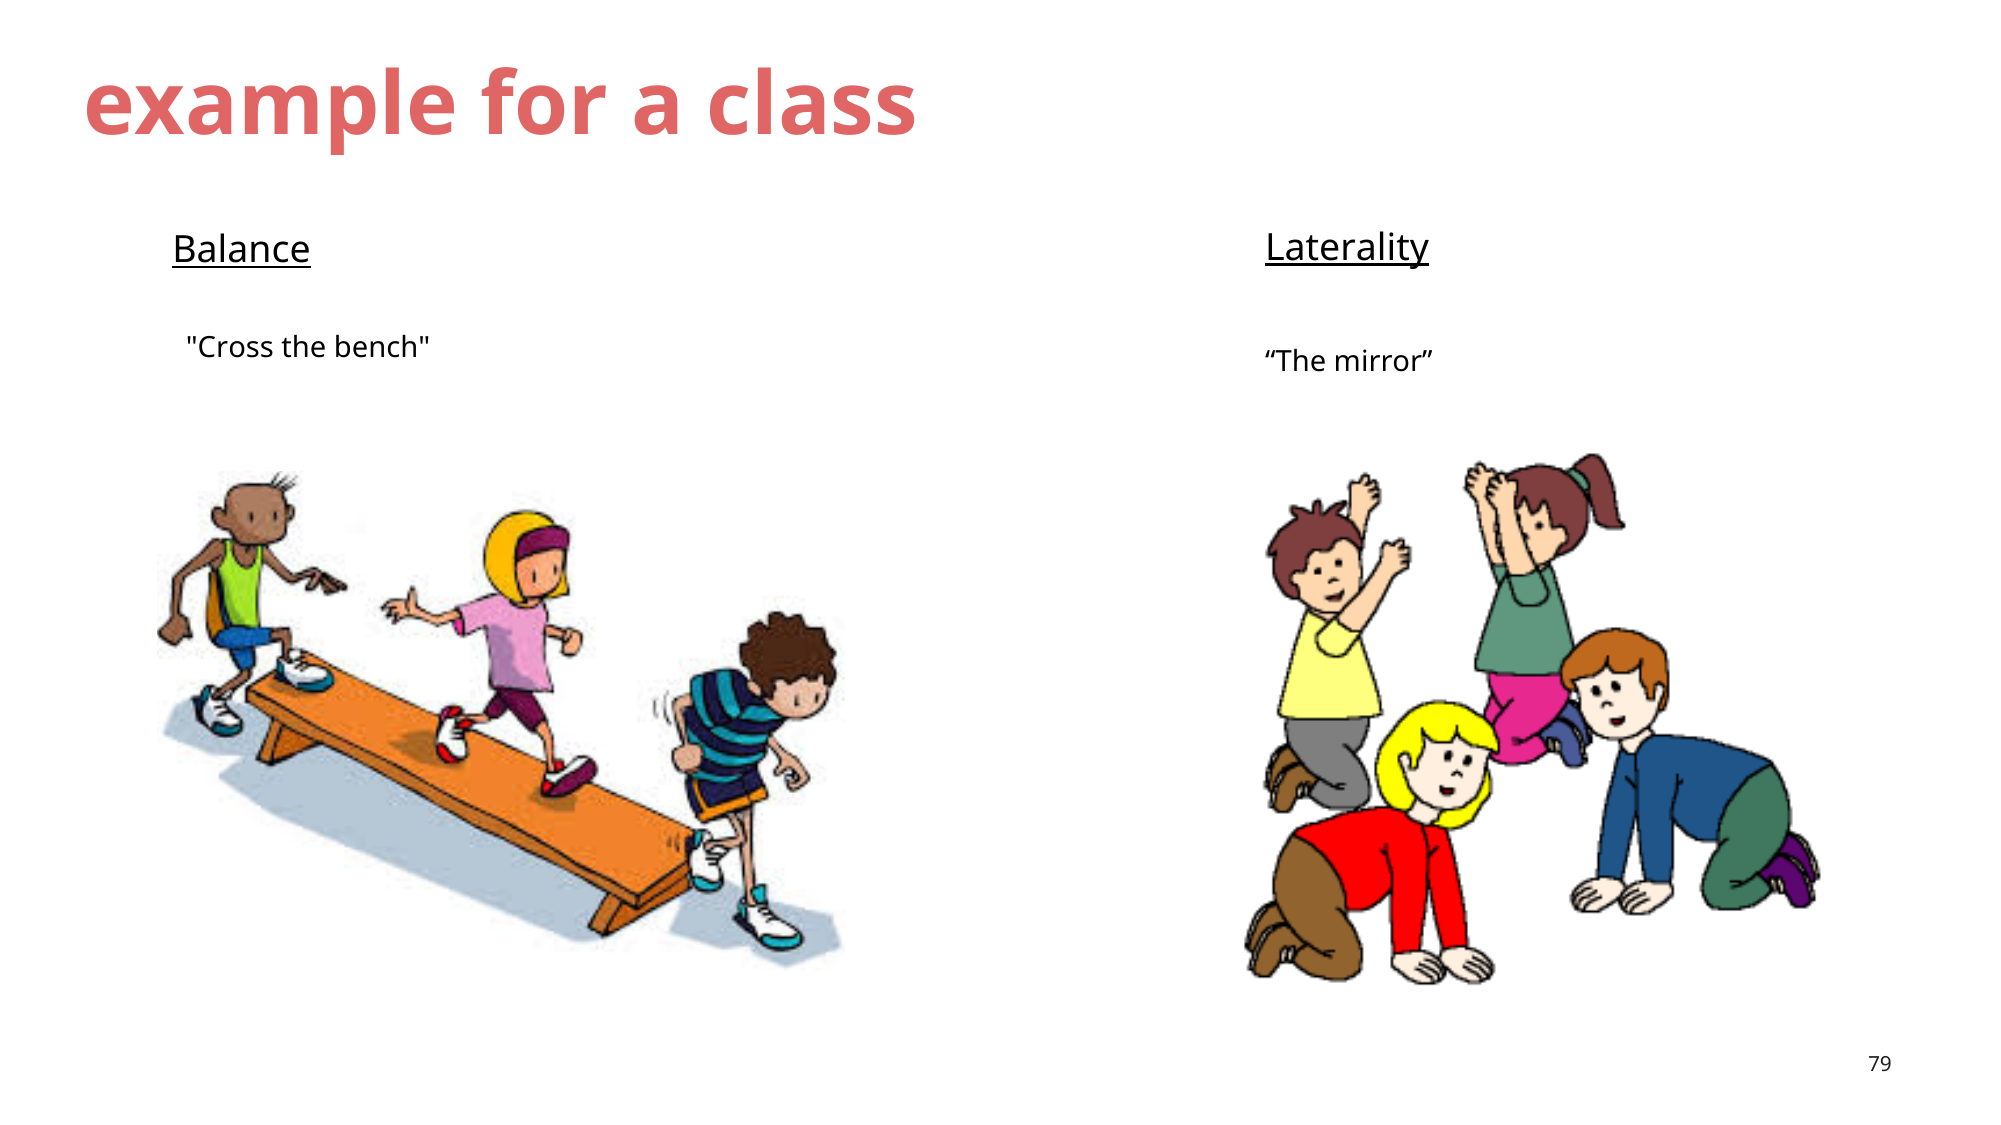

# example for a class
Laterality
Balance
"Cross the bench"
“The mirror”